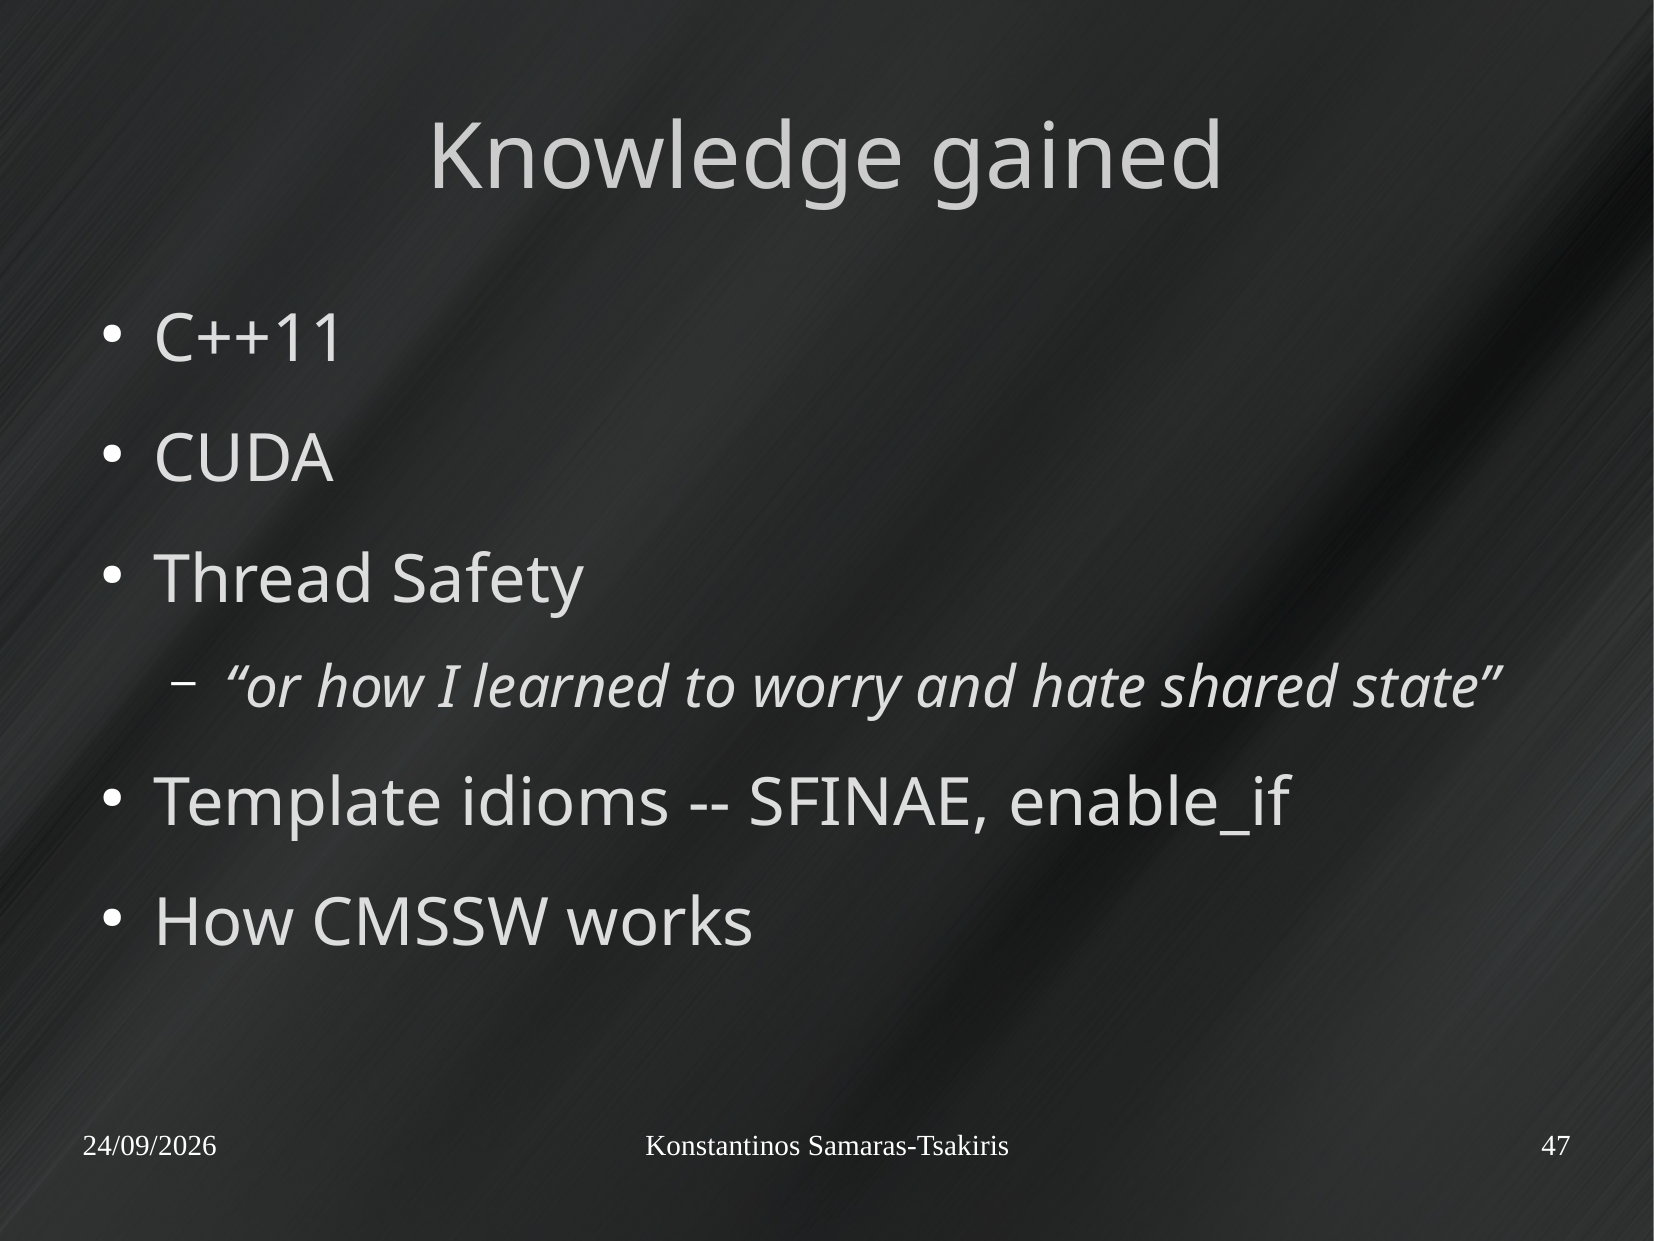

# Knowledge gained
C++11
CUDA
Thread Safety
“or how I learned to worry and hate shared state”
Template idioms -- SFINAE, enable_if
How CMSSW works
Konstantinos Samaras-Tsakiris
47